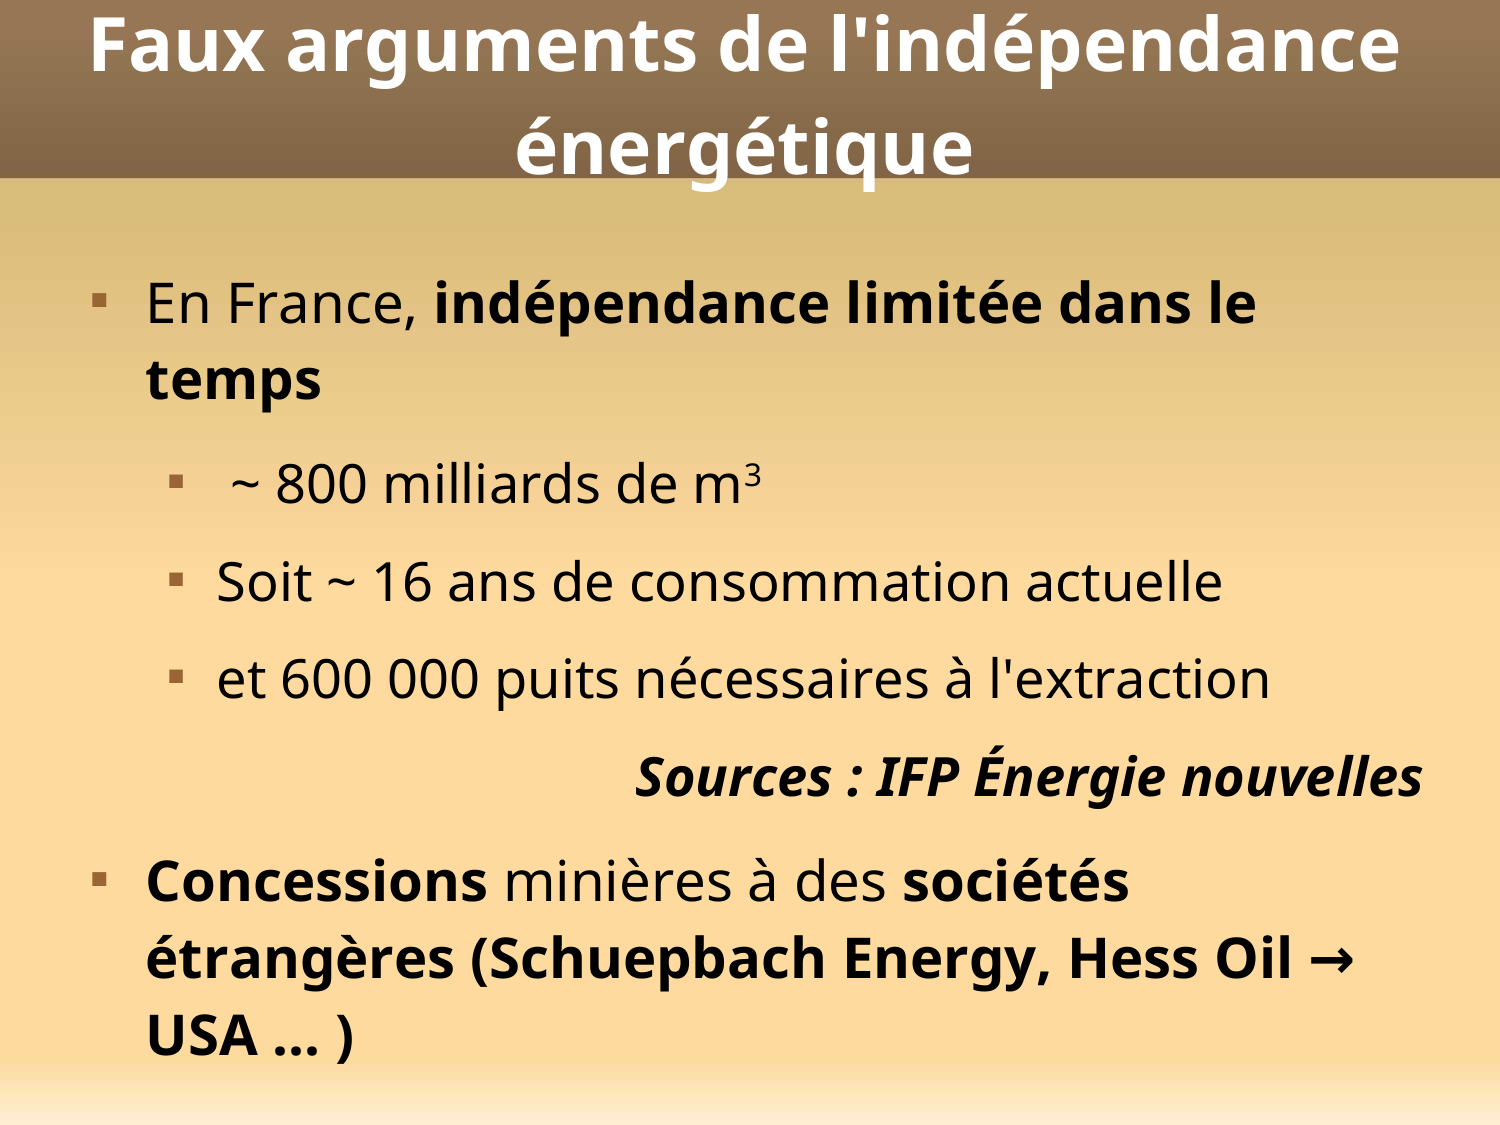

# Faux arguments de l'indépendance énergétique
En France, indépendance limitée dans le temps
 ~ 800 milliards de m3
Soit ~ 16 ans de consommation actuelle
et 600 000 puits nécessaires à l'extraction
Sources : IFP Énergie nouvelles
Concessions minières à des sociétés étrangères (Schuepbach Energy, Hess Oil → USA ... )